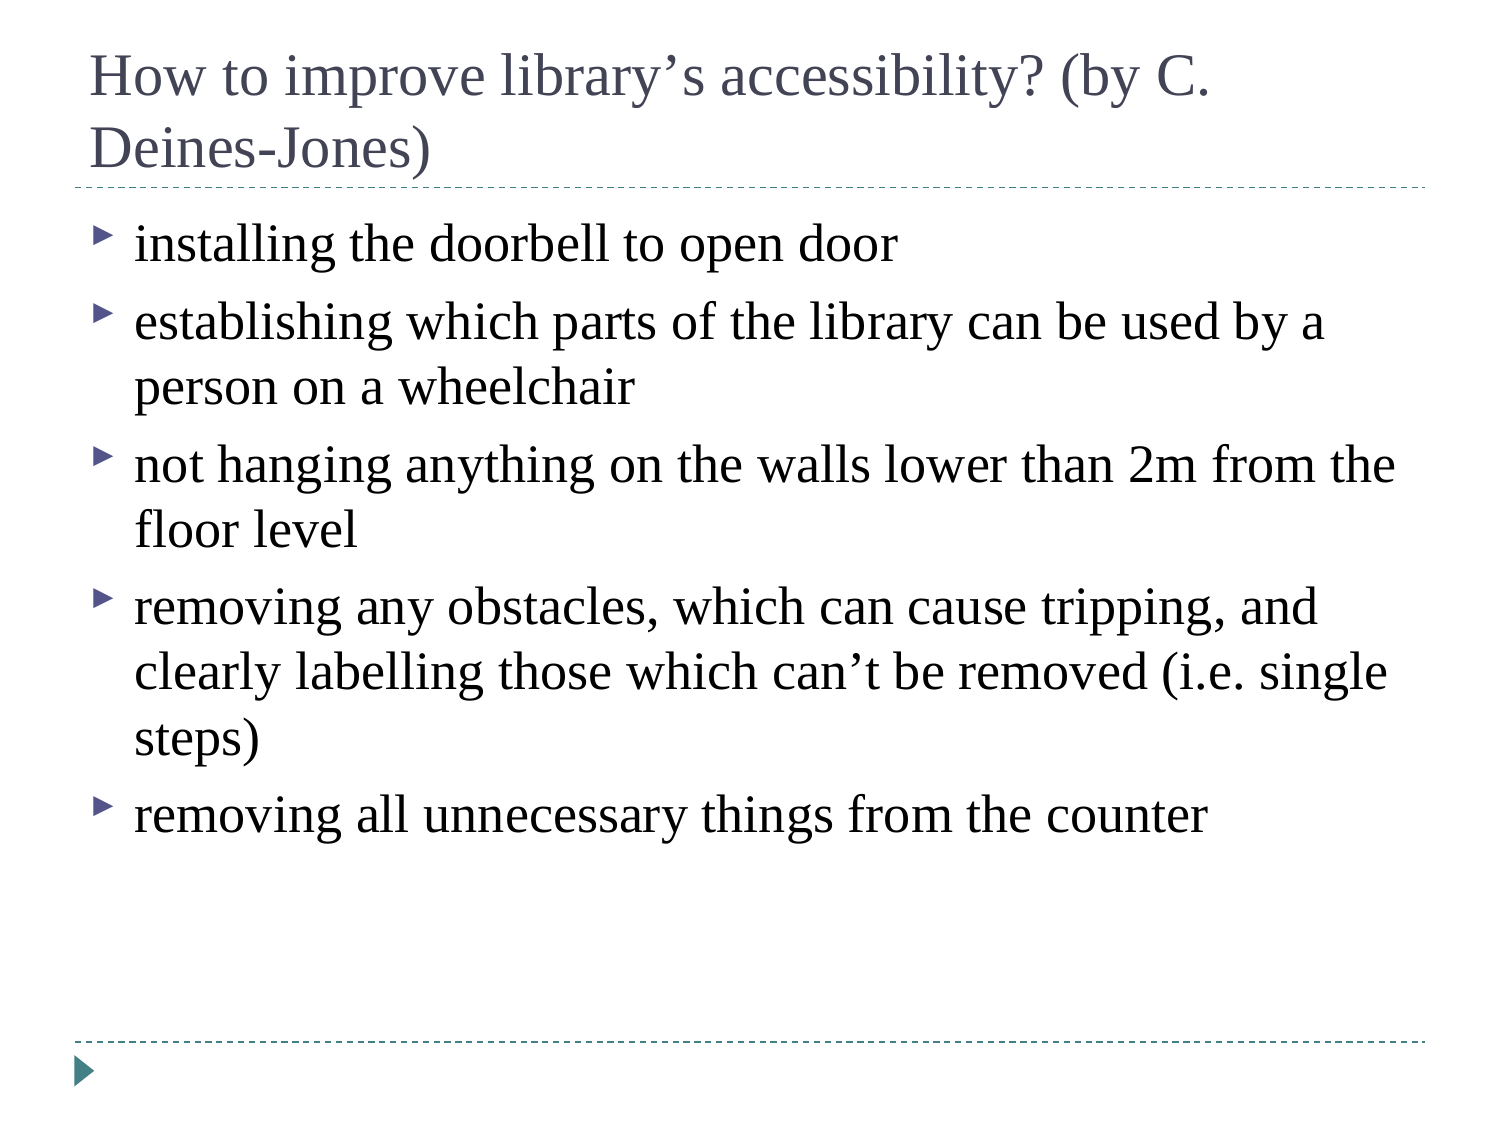

# How to improve library’s accessibility? (by C. Deines-Jones)
installing the doorbell to open door
establishing which parts of the library can be used by a person on a wheelchair
not hanging anything on the walls lower than 2m from the floor level
removing any obstacles, which can cause tripping, and clearly labelling those which can’t be removed (i.e. single steps)
removing all unnecessary things from the counter